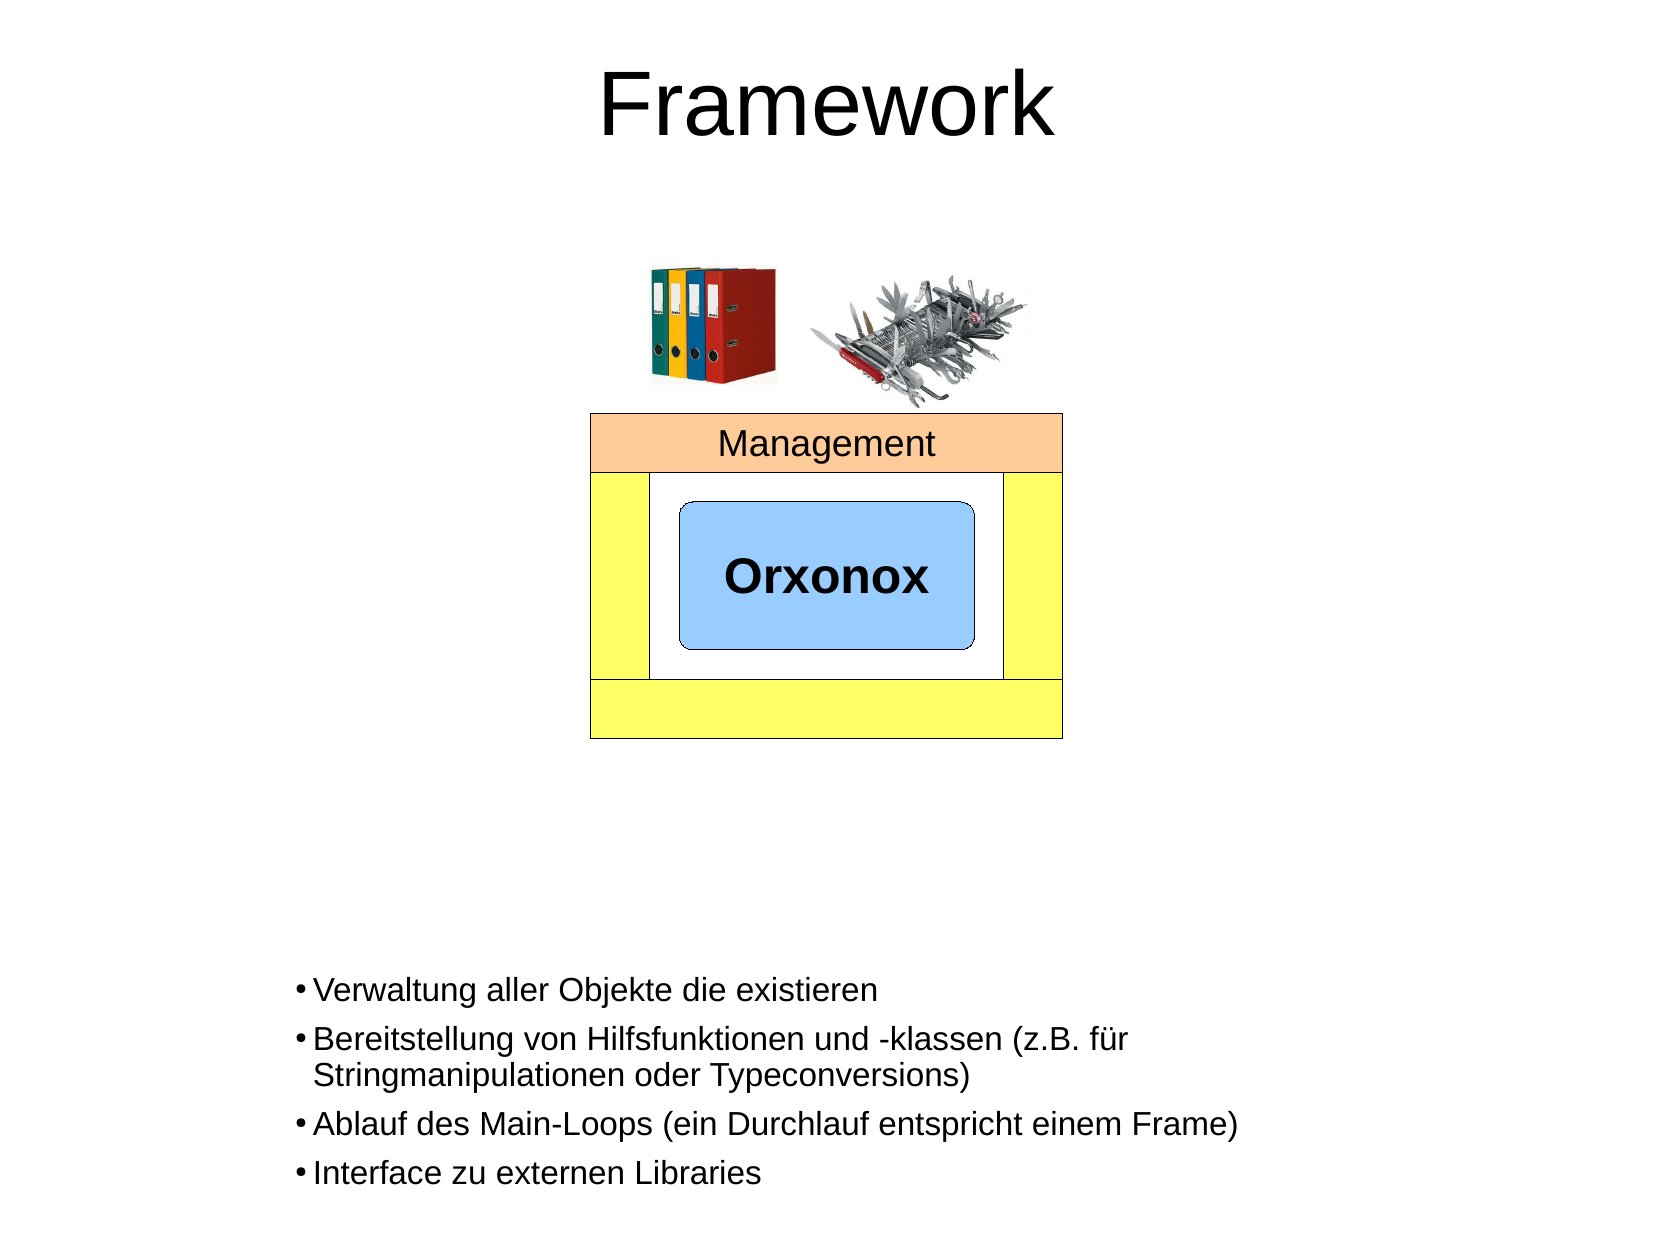

# Framework
Management
Orxonox
Verwaltung aller Objekte die existieren
Bereitstellung von Hilfsfunktionen und -klassen (z.B. für Stringmanipulationen oder Typeconversions)
Ablauf des Main-Loops (ein Durchlauf entspricht einem Frame)
Interface zu externen Libraries